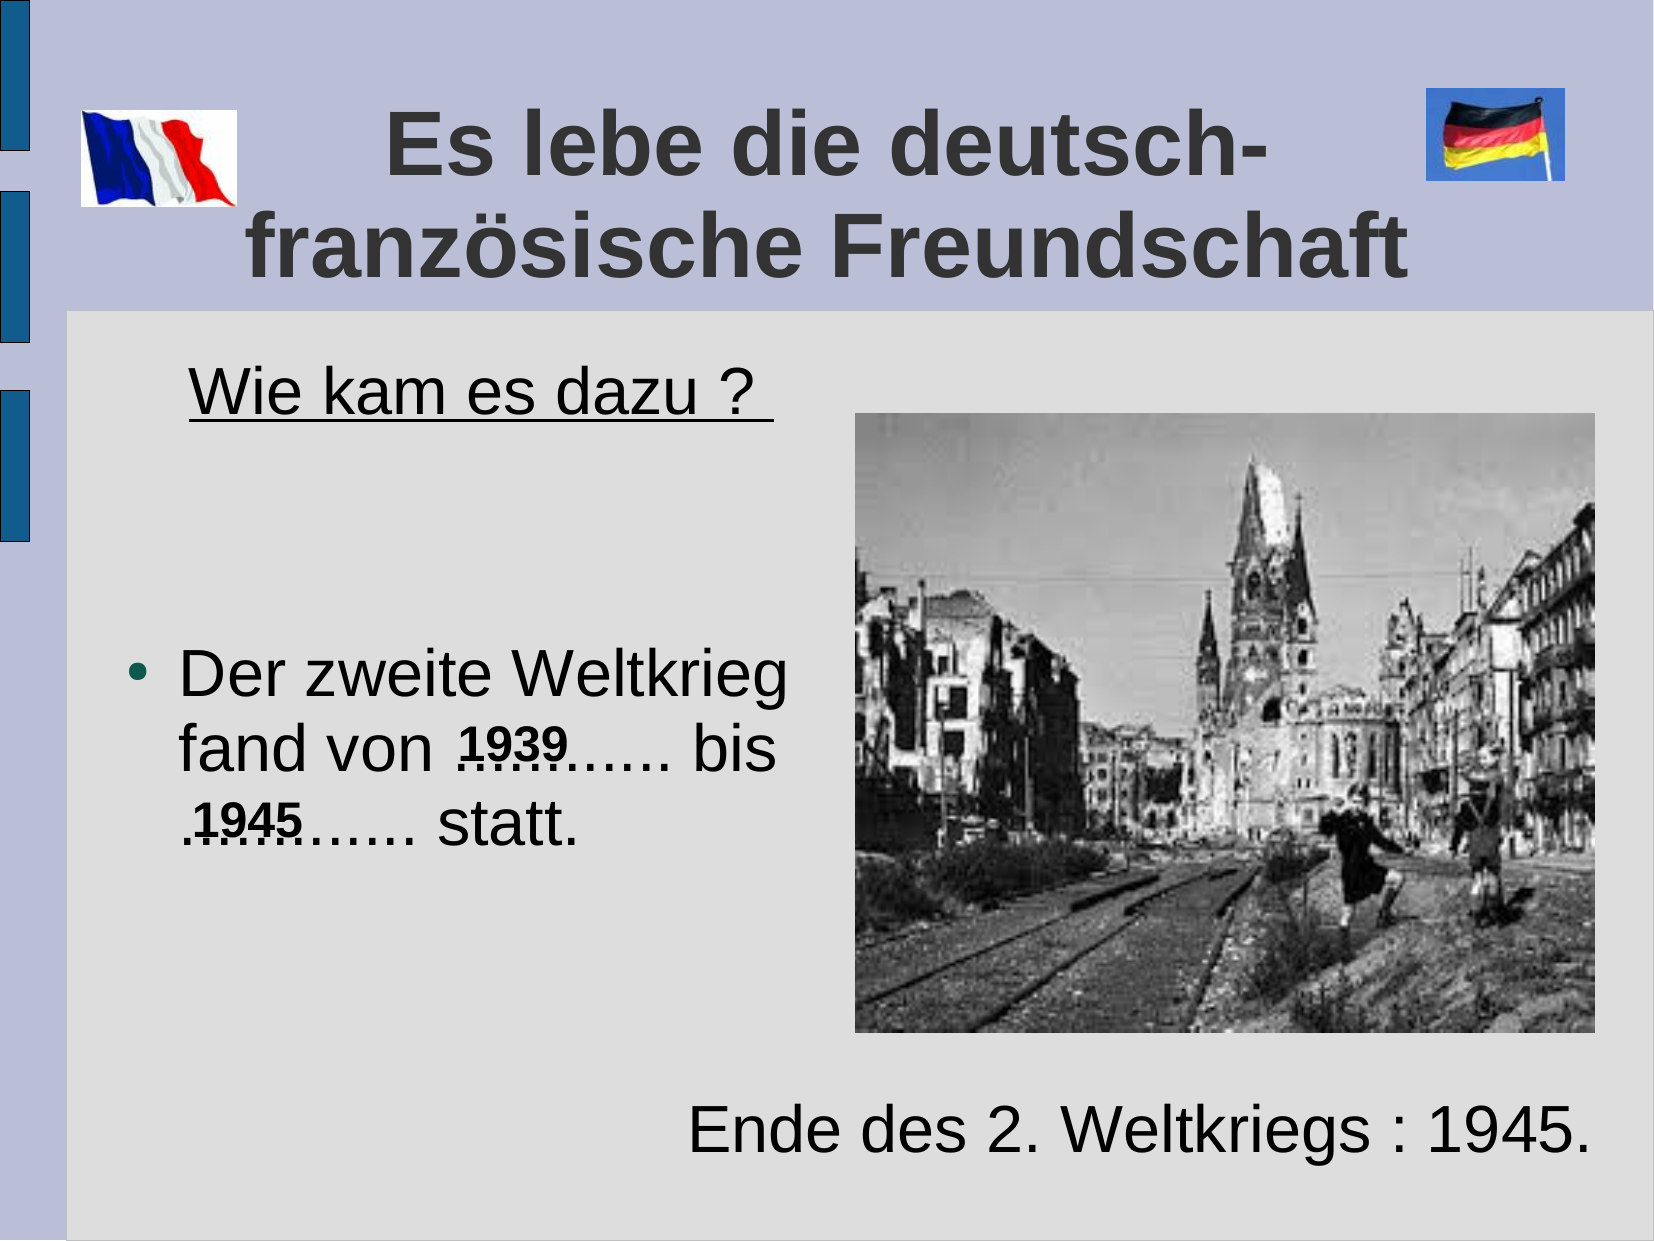

# Es lebe die deutsch-französische Freundschaft
Wie kam es dazu ?
Der zweite Weltkrieg fand von ............ bis ............. statt.
1939
1945
Ende des 2. Weltkriegs : 1945.